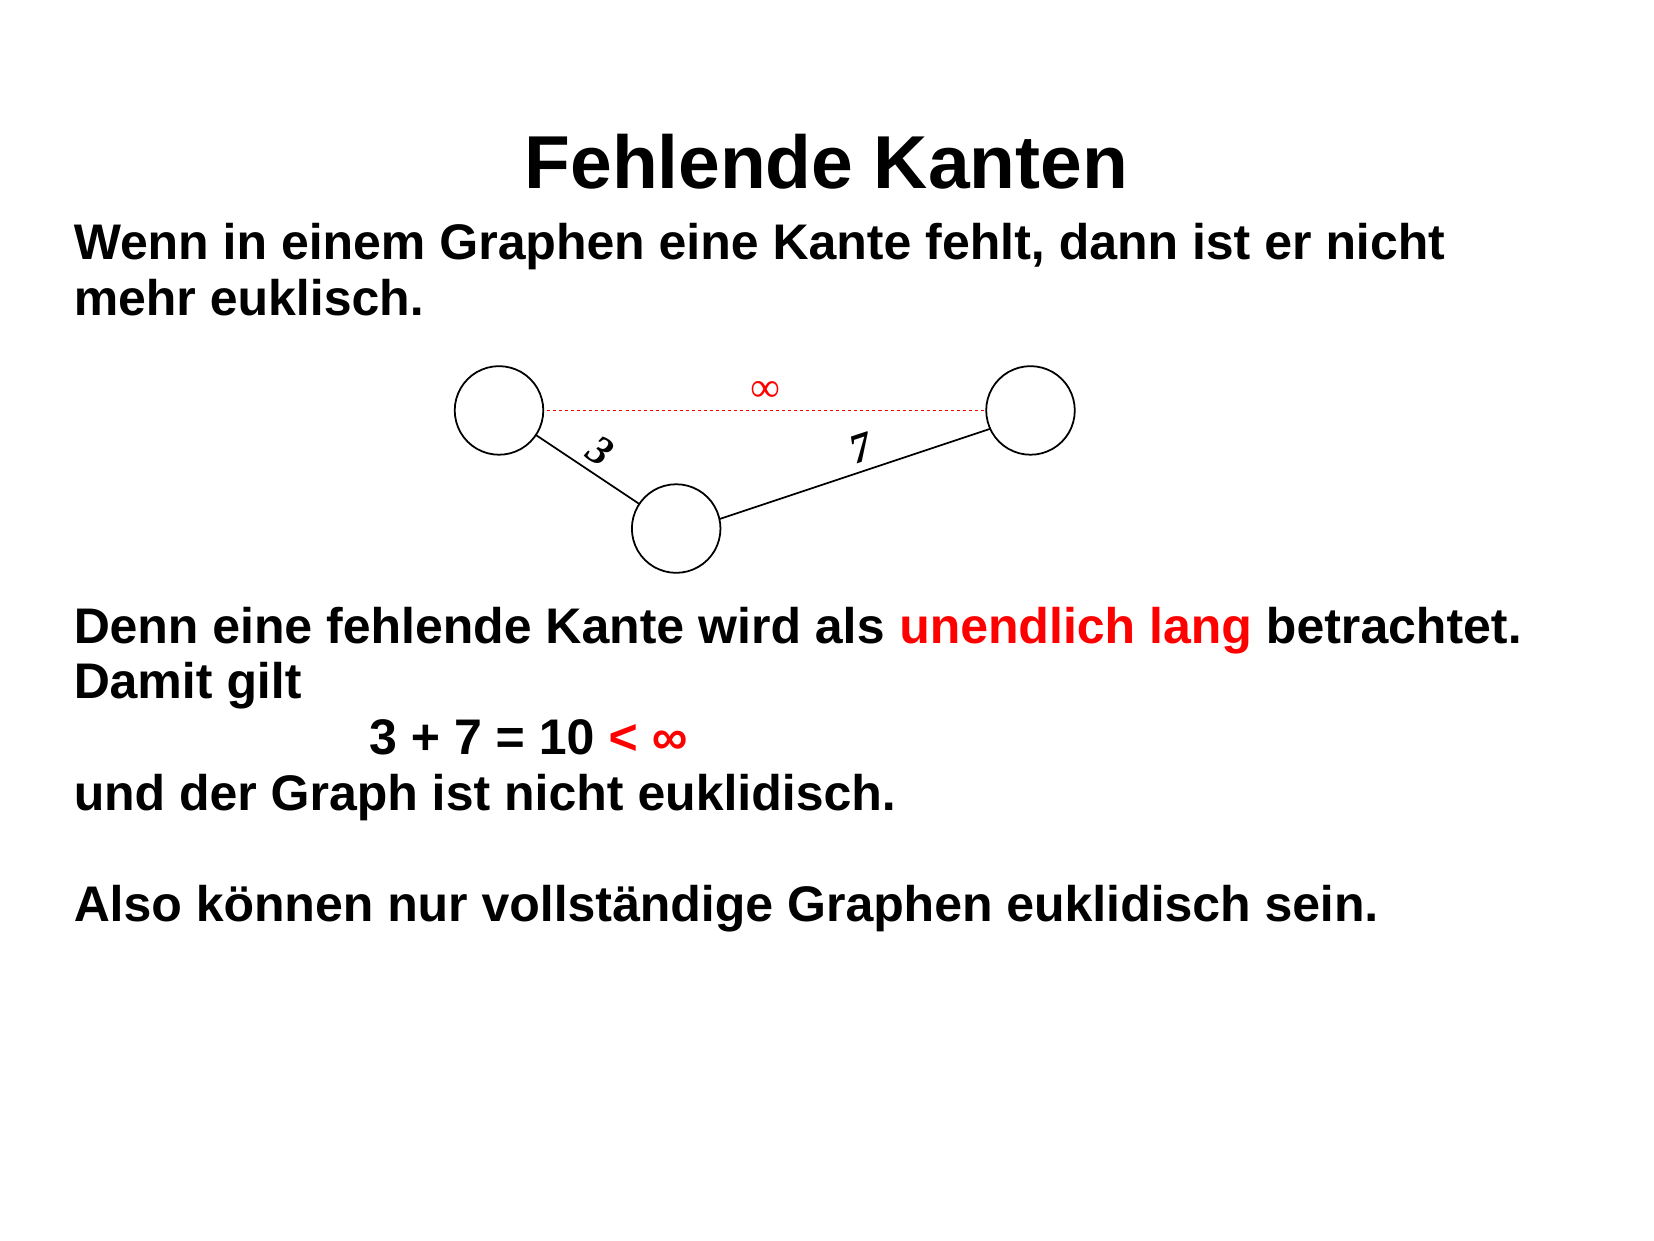

# Fehlende Kanten
Wenn in einem Graphen eine Kante fehlt, dann ist er nicht mehr euklisch.
3
∞
7
Denn eine fehlende Kante wird als unendlich lang betrachtet. Damit gilt
3 + 7 = 10 < ∞
und der Graph ist nicht euklidisch.
Also können nur vollständige Graphen euklidisch sein.